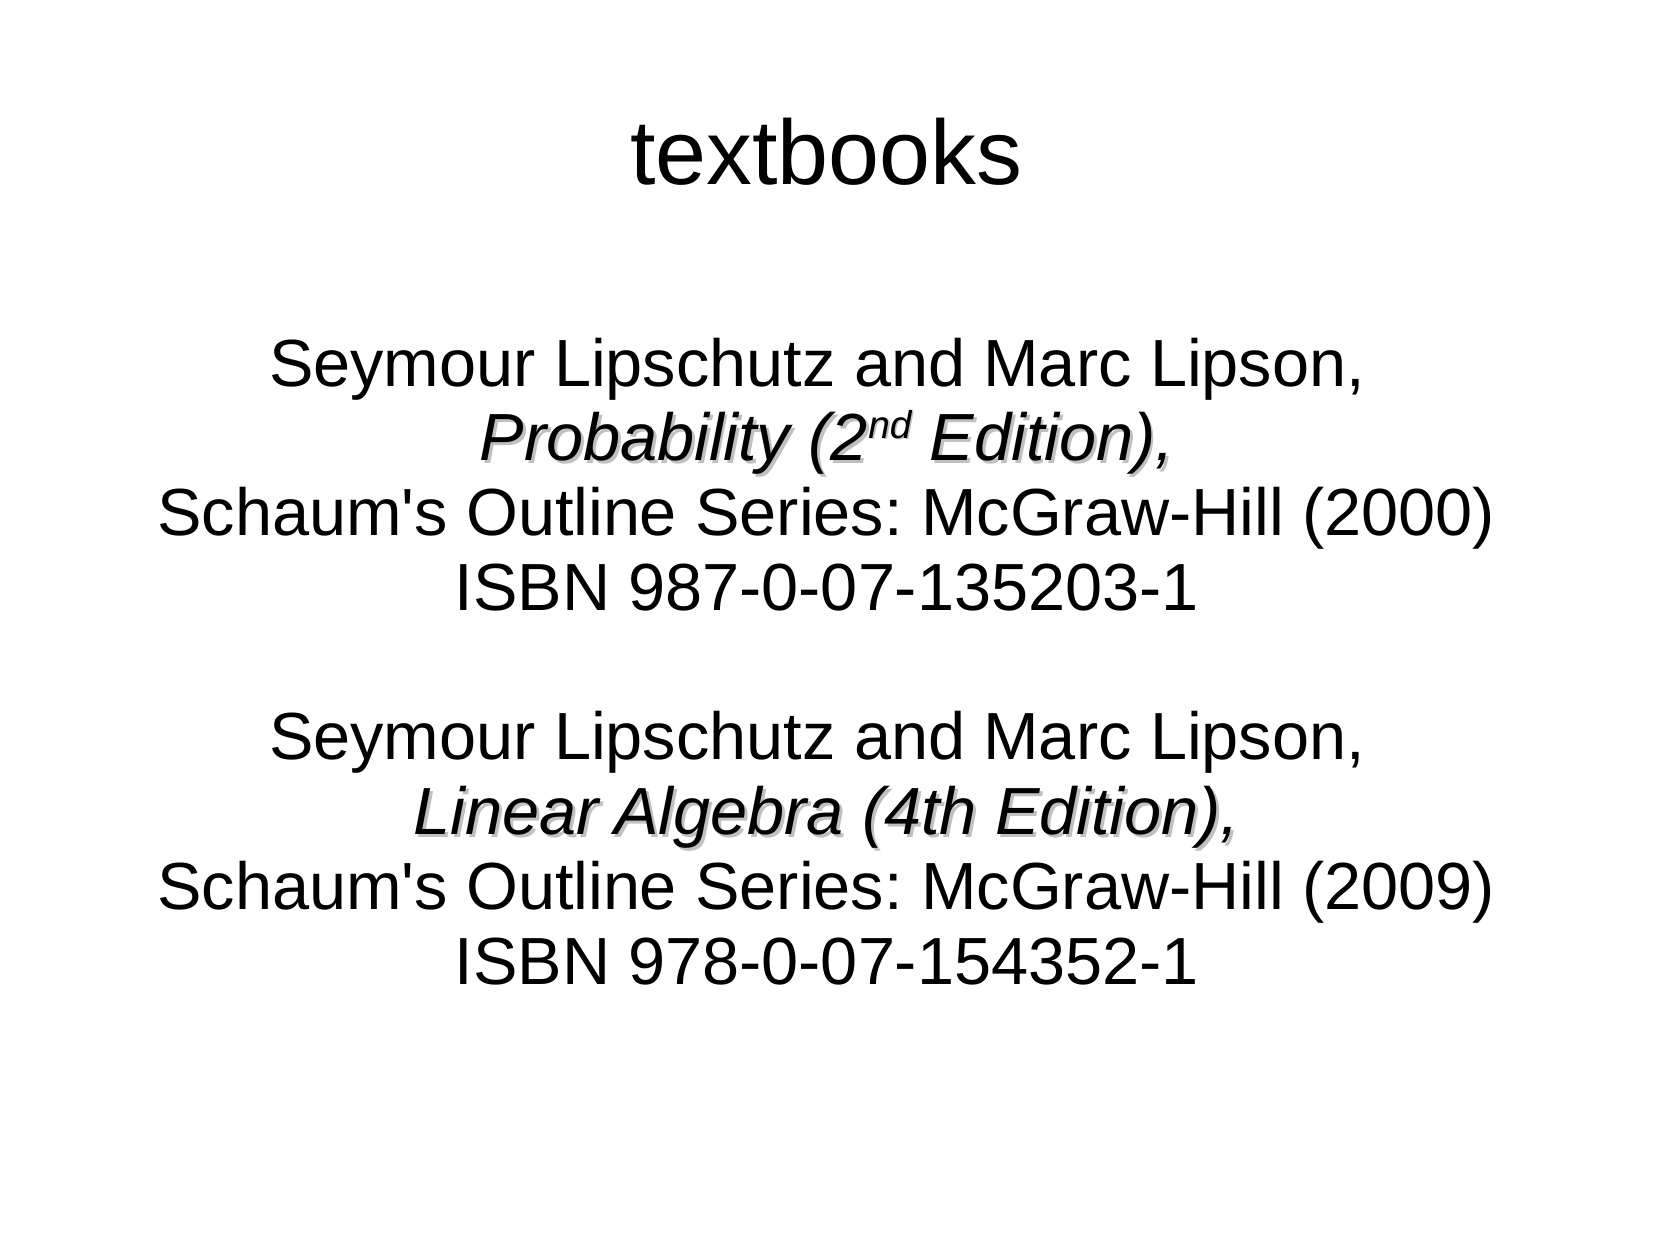

textbooks
# Seymour Lipschutz and Marc Lipson,
Probability (2nd Edition),
Schaum's Outline Series: McGraw-Hill (2000)
ISBN 987-0-07-135203-1
Seymour Lipschutz and Marc Lipson,
Linear Algebra (4th Edition),
Schaum's Outline Series: McGraw-Hill (2009)
ISBN 978-0-07-154352-1